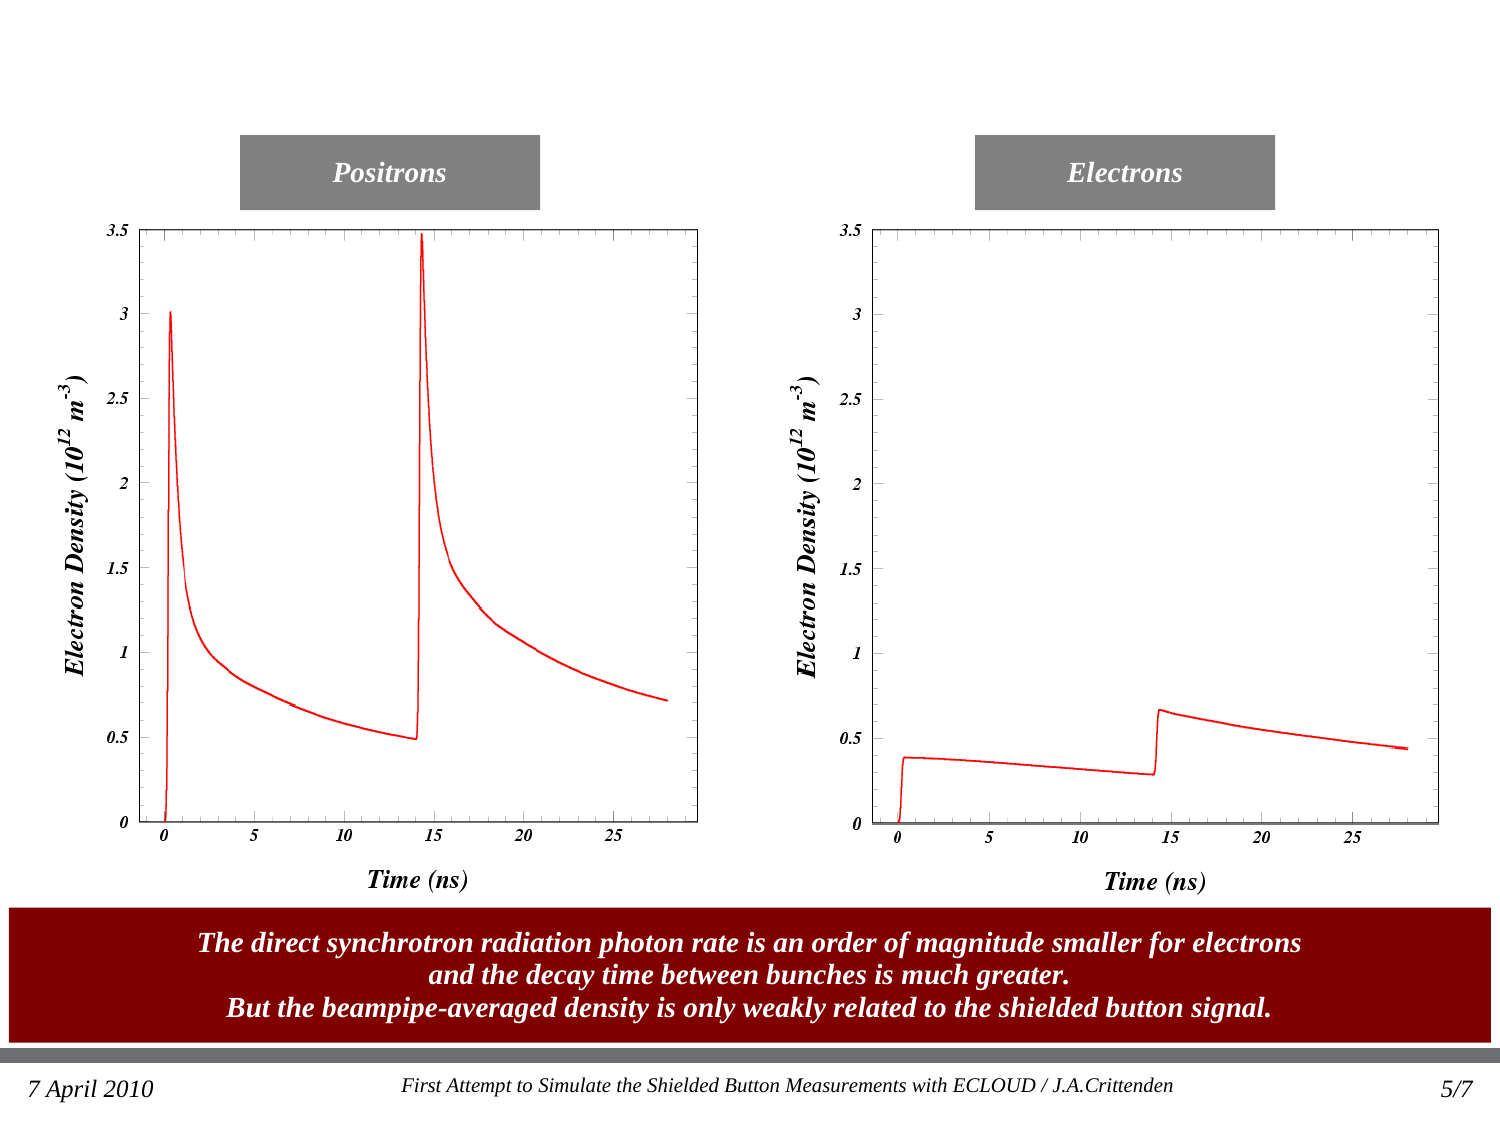

Beampipe-averaged Cloud Density
Positrons
Electrons
The direct synchrotron radiation photon rate is an order of magnitude smaller for electrons
and the decay time between bunches is much greater.
But the beampipe-averaged density is only weakly related to the shielded button signal.